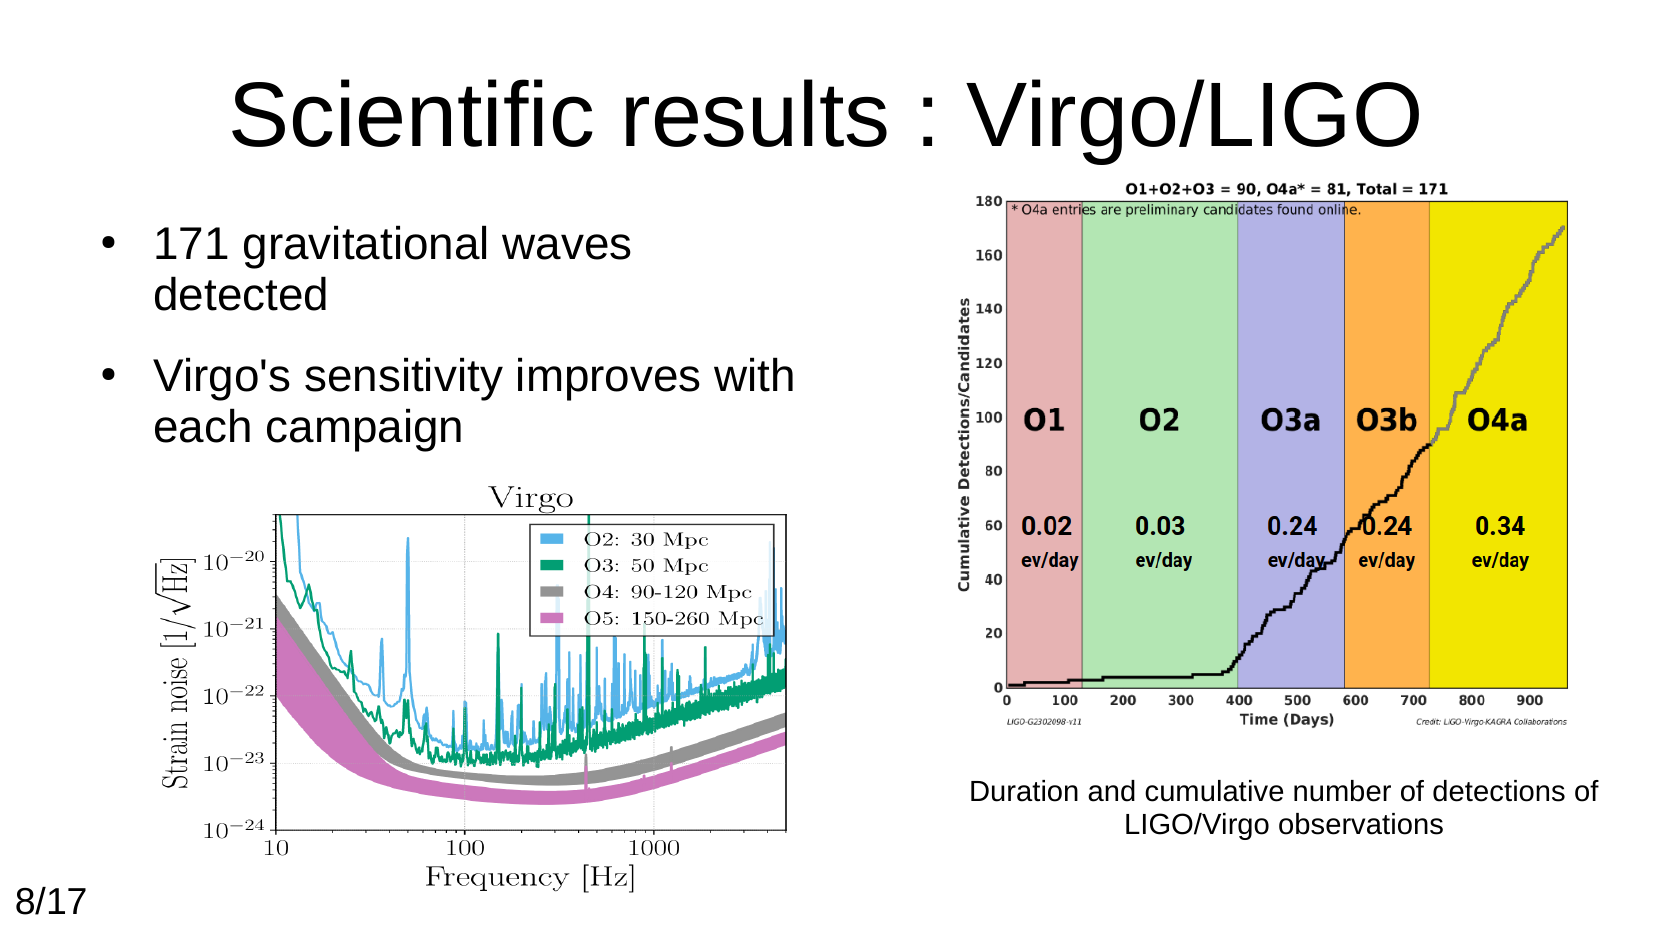

# Scientific results : Virgo/LIGO
171 gravitational waves detected
Virgo's sensitivity improves with each campaign
Duration and cumulative number of detections of LIGO/Virgo observations